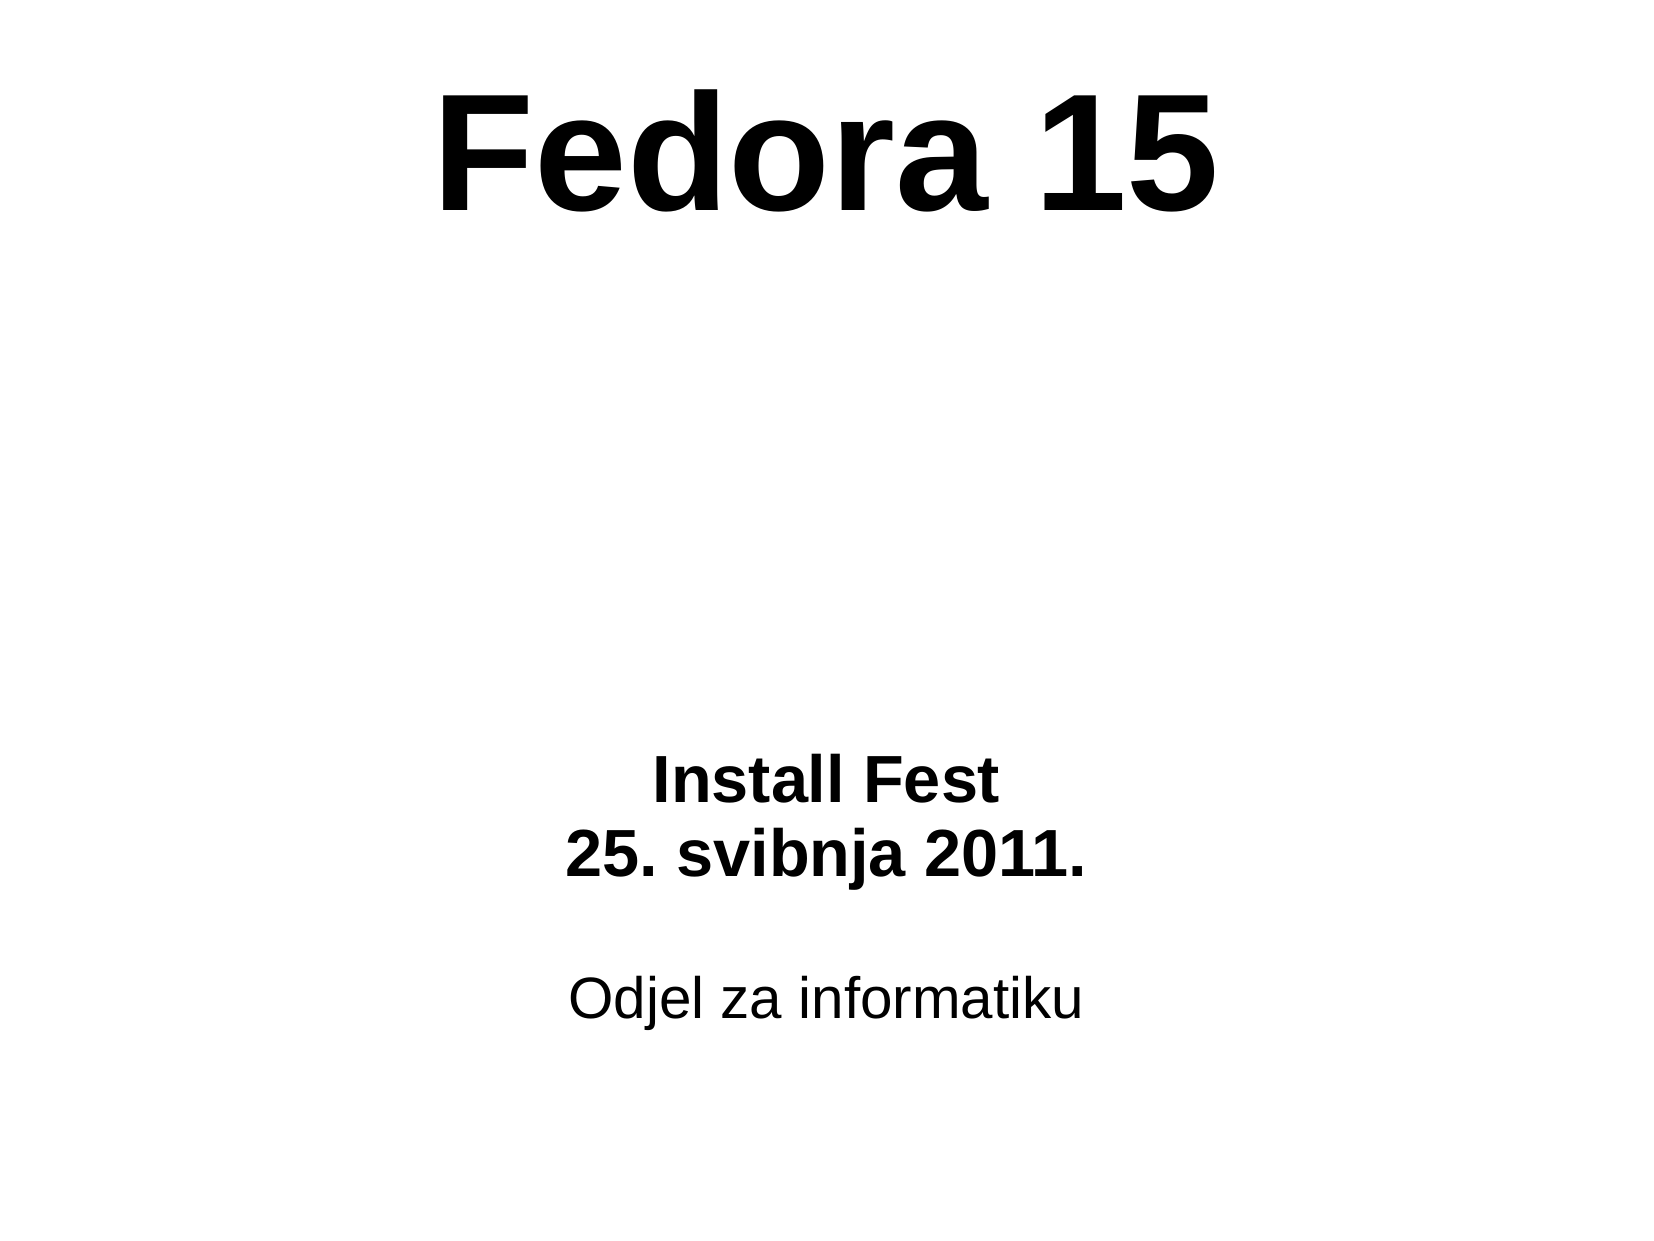

# Fedora 15
Install Fest
25. svibnja 2011.
Odjel za informatiku